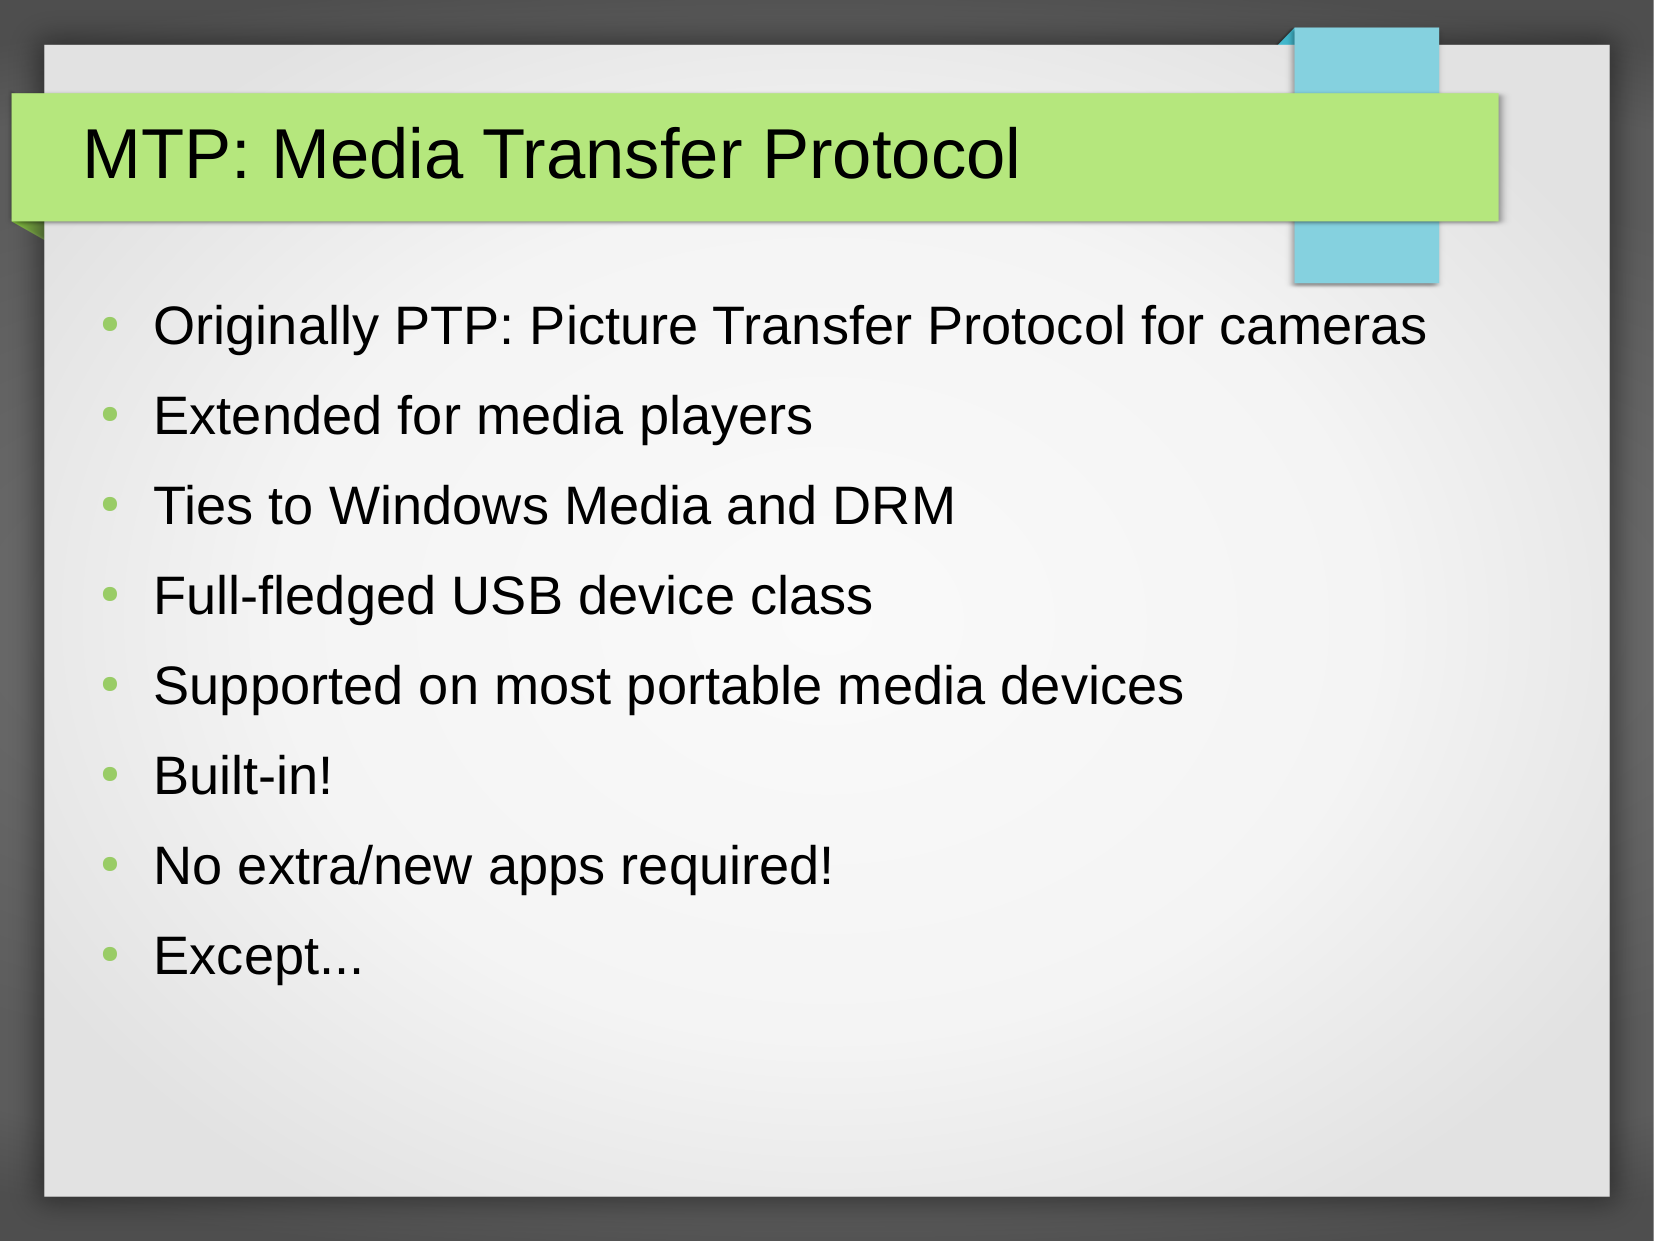

# MTP: Media Transfer Protocol
Originally PTP: Picture Transfer Protocol for cameras
Extended for media players
Ties to Windows Media and DRM
Full-fledged USB device class
Supported on most portable media devices
Built-in!
No extra/new apps required!
Except...